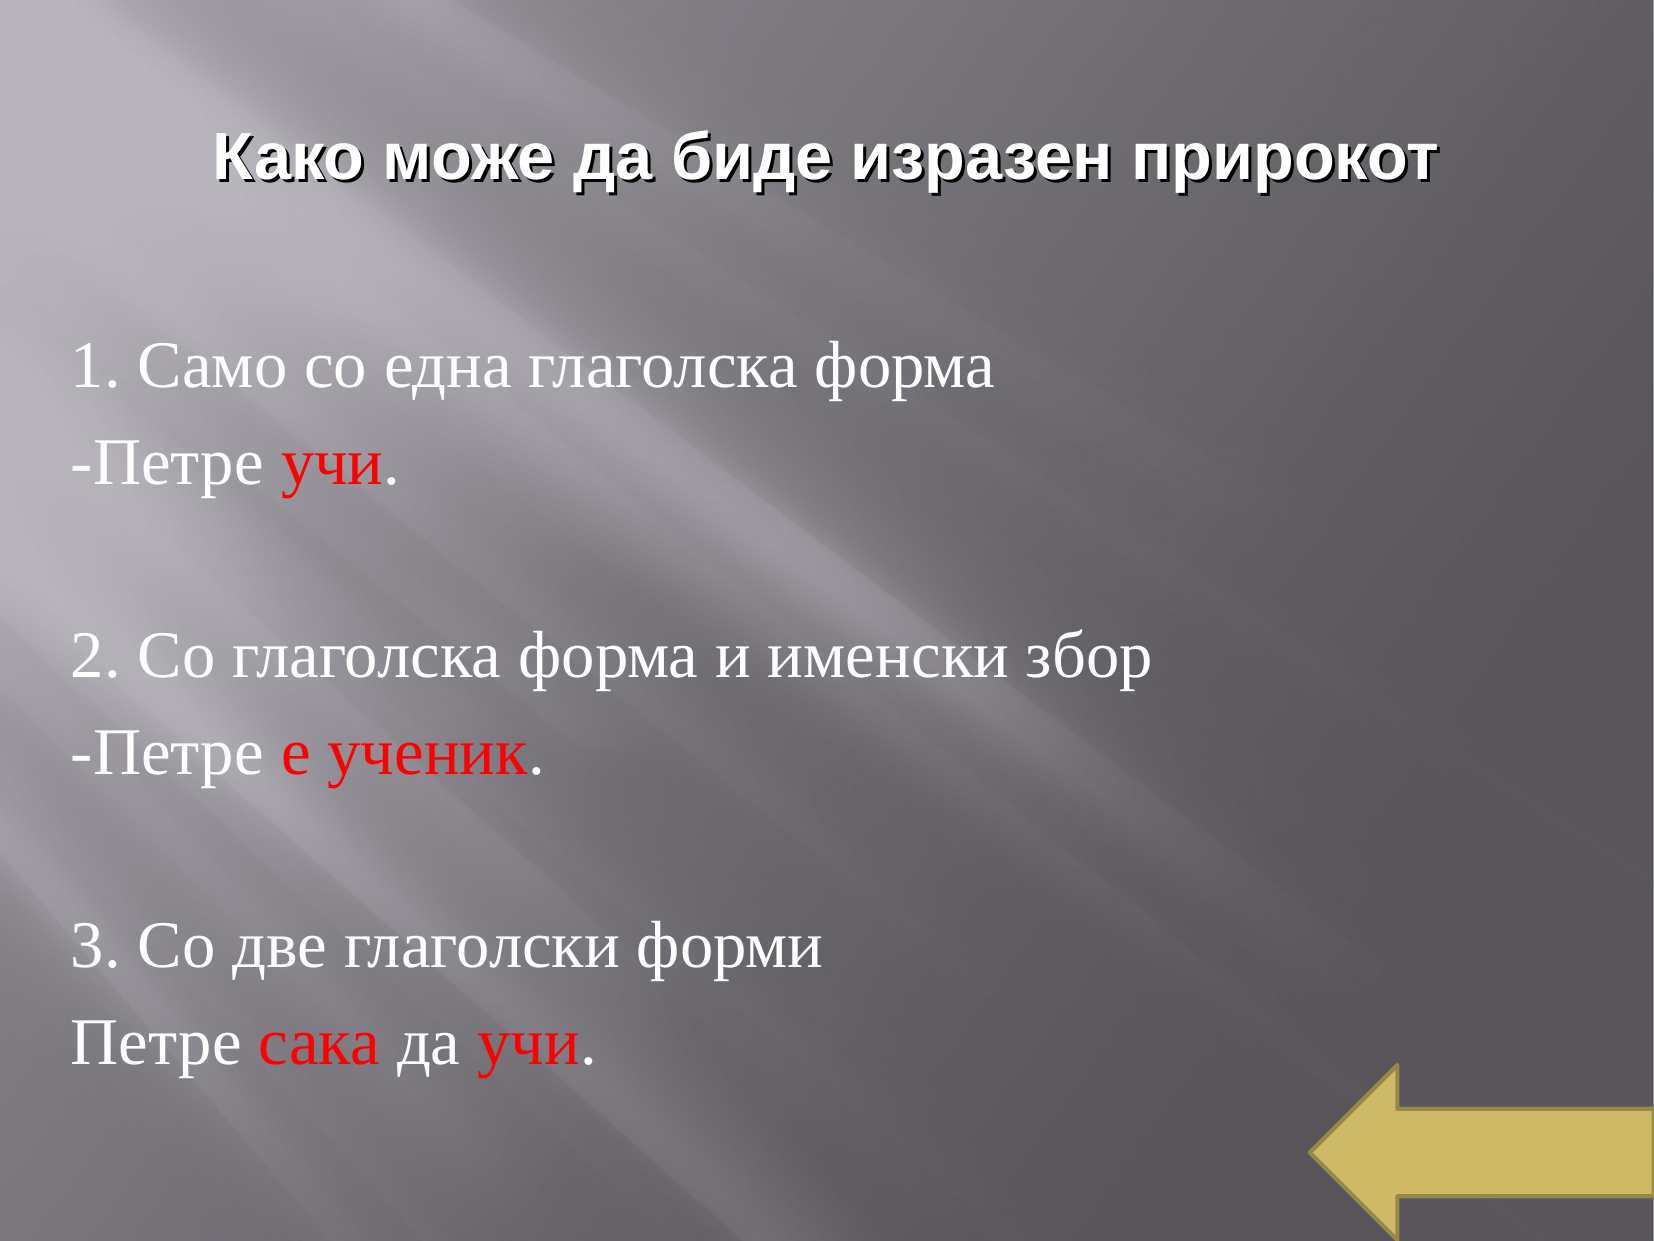

# Како може да биде изразен прирокот
1. Само со една глаголска форма
-Петре учи.
2. Со глаголска форма и именски збор
-Петре е ученик.
3. Со две глаголски форми
Петре сака да учи.